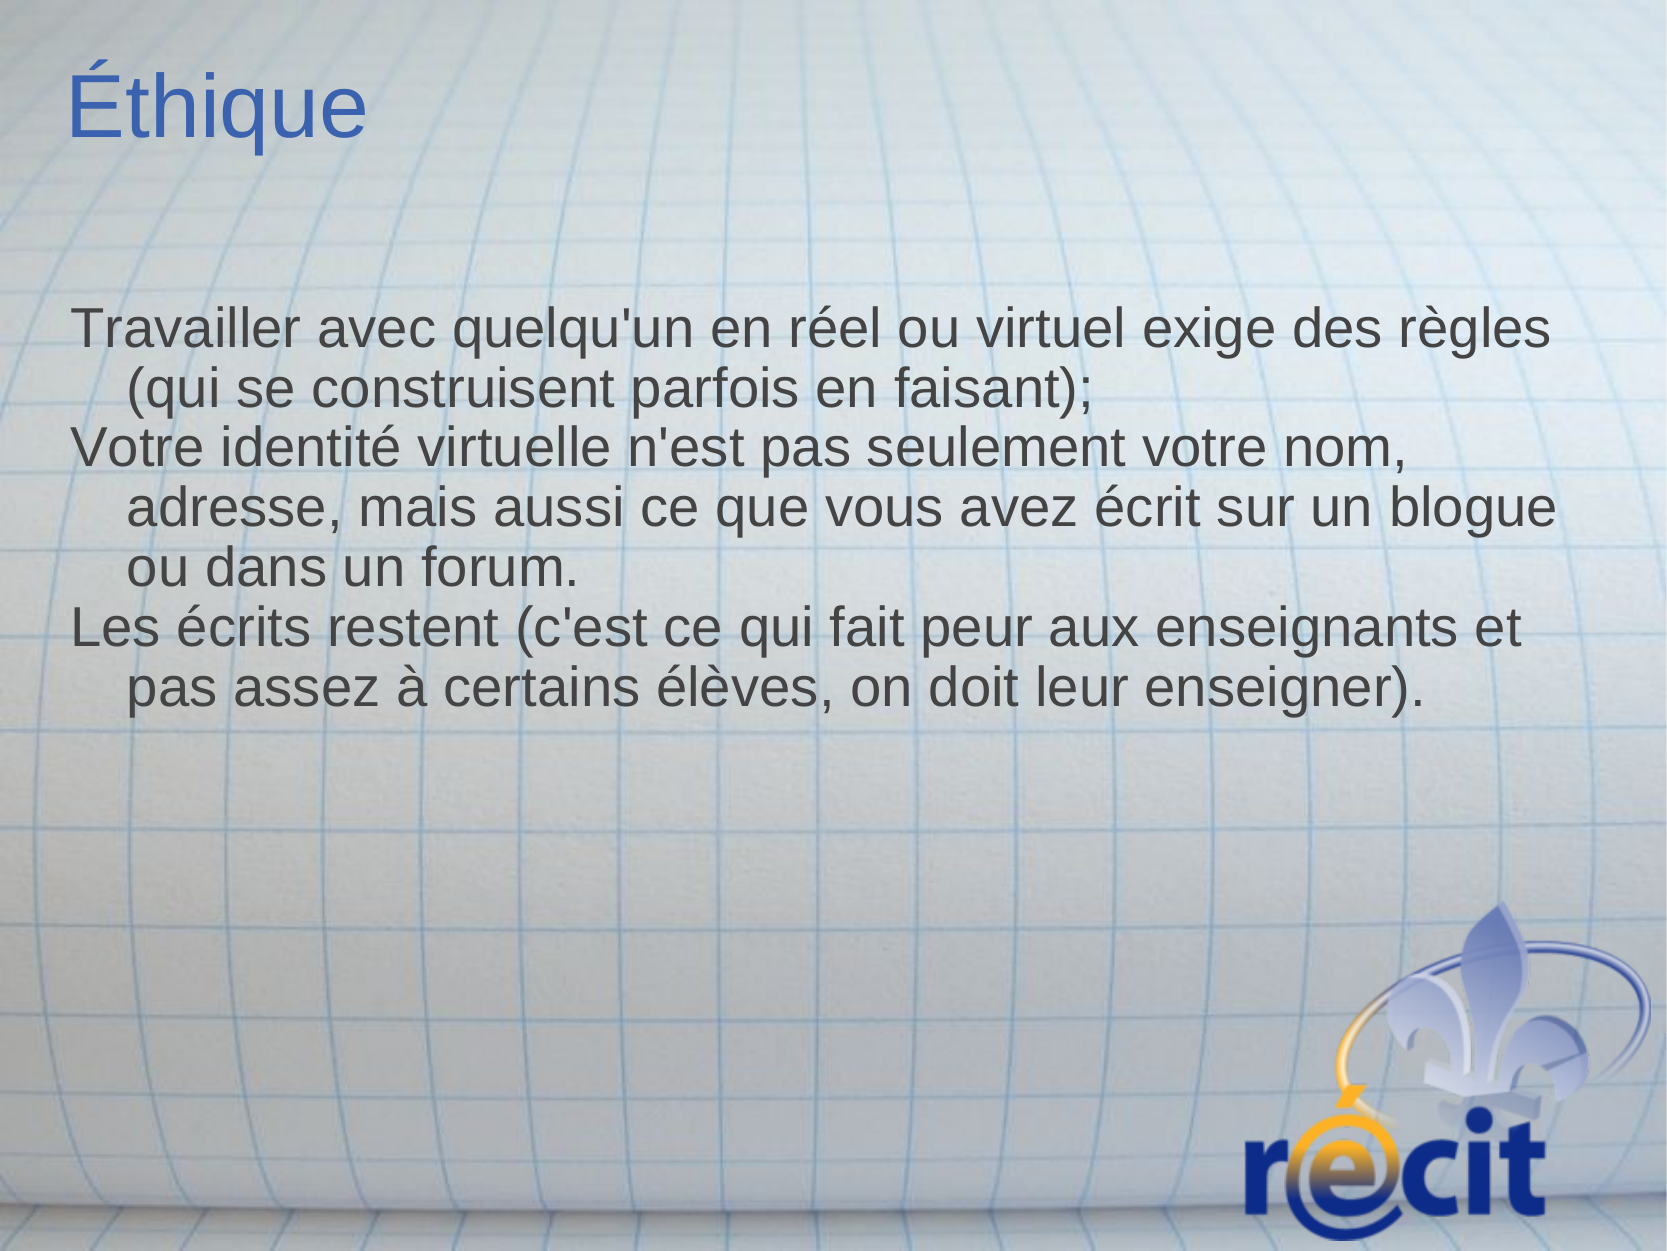

# Éthique
Travailler avec quelqu'un en réel ou virtuel exige des règles (qui se construisent parfois en faisant);
Votre identité virtuelle n'est pas seulement votre nom, adresse, mais aussi ce que vous avez écrit sur un blogue ou dans un forum.
Les écrits restent (c'est ce qui fait peur aux enseignants et pas assez à certains élèves, on doit leur enseigner).